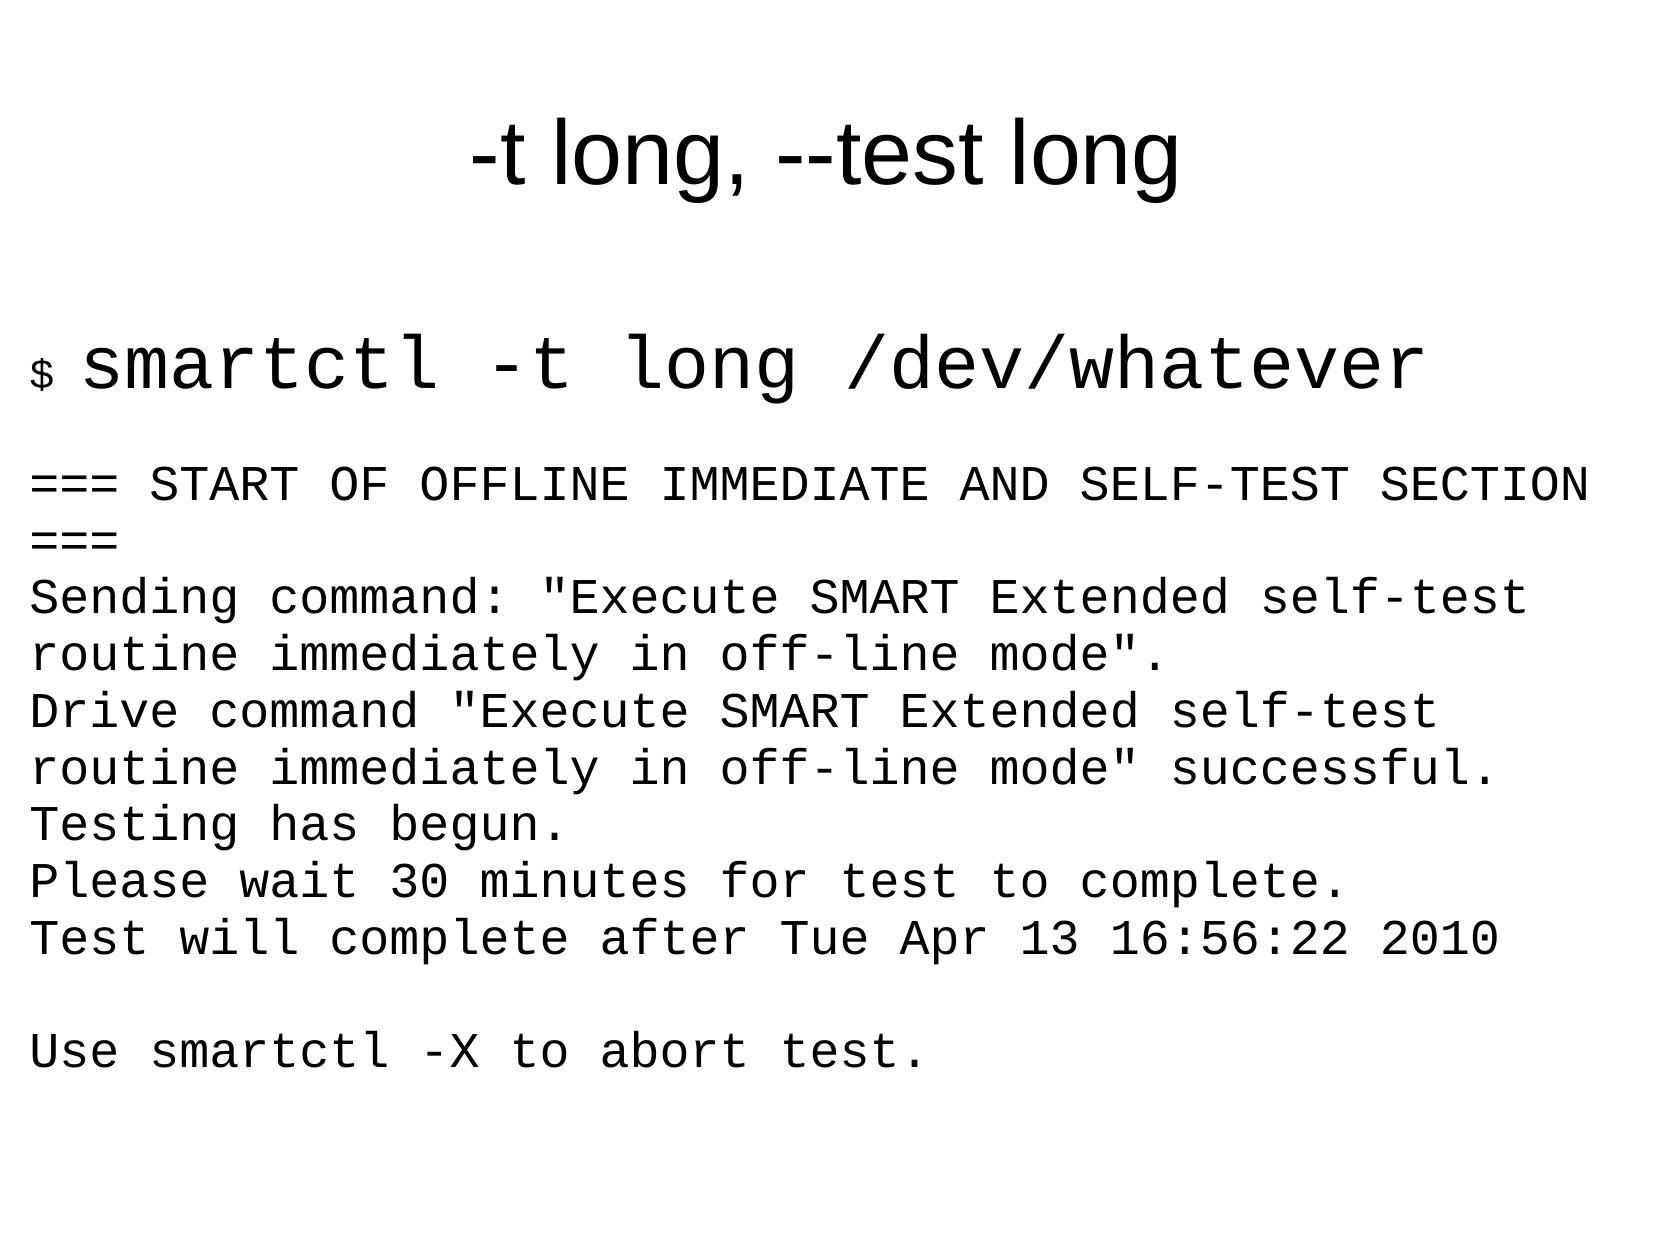

# -t long, --test long
$ smartctl -t long /dev/whatever
=== START OF OFFLINE IMMEDIATE AND SELF-TEST SECTION ===
Sending command: "Execute SMART Extended self-test routine immediately in off-line mode".
Drive command "Execute SMART Extended self-test routine immediately in off-line mode" successful.
Testing has begun.
Please wait 30 minutes for test to complete.
Test will complete after Tue Apr 13 16:56:22 2010
Use smartctl -X to abort test.